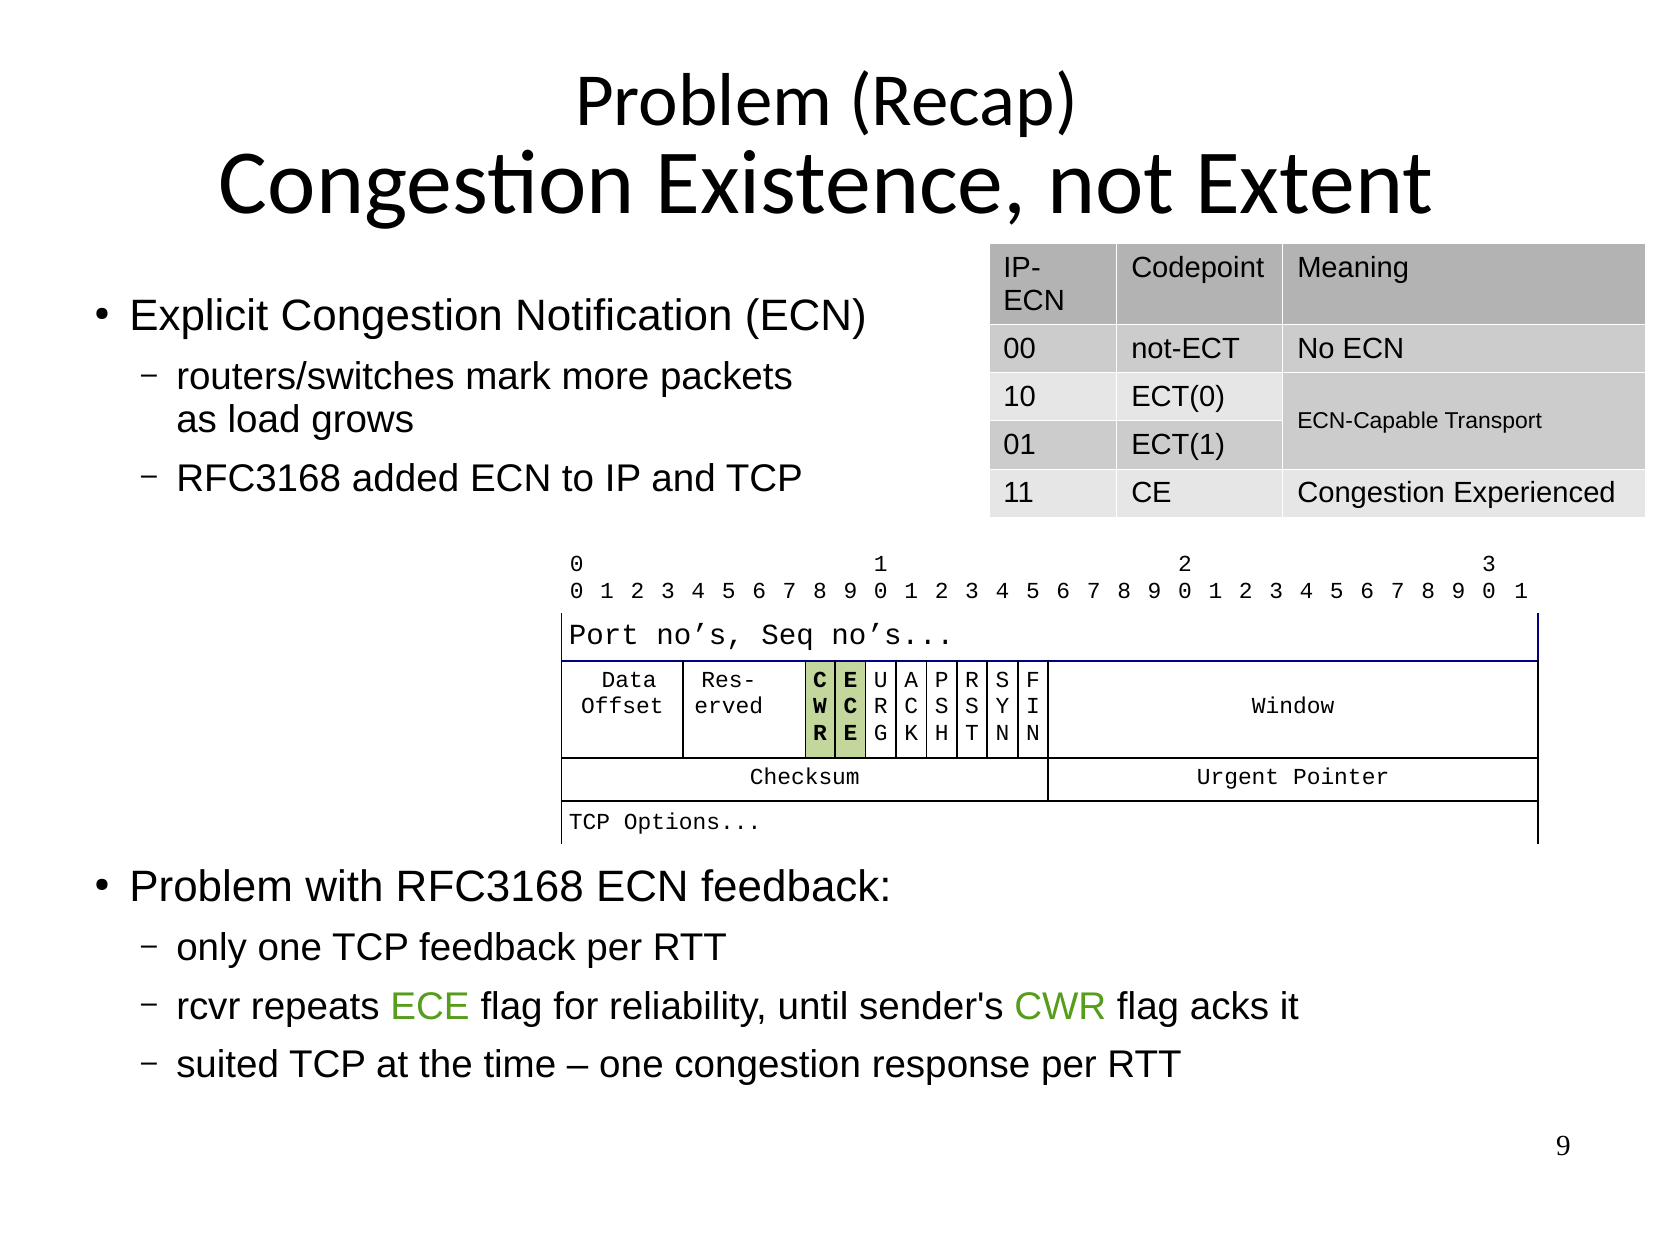

# Problem (Recap) Congestion Existence, not Extent
| IP-ECN | Codepoint | Meaning |
| --- | --- | --- |
| 00 | not-ECT | No ECN |
| 10 | ECT(0) | ECN-Capable Transport |
| 01 | ECT(1) | |
| 11 | CE | Congestion Experienced |
Explicit Congestion Notification (ECN)
routers/switches mark more packets
as load grows
RFC3168 added ECN to IP and TCP
Problem with RFC3168 ECN feedback:
only one TCP feedback per RTT
rcvr repeats ECE flag for reliability, until sender's CWR flag acks it
suited TCP at the time – one congestion response per RTT
| 00 | 1 | 2 | 3 | 4 | 5 | 6 | 7 | 8 | 9 | 10 | 1 | 2 | 3 | 4 | 5 | 6 | 7 | 8 | 9 | 20 | 1 | 2 | 3 | 4 | 5 | 6 | 7 | 8 | 9 | 30 | 1 |
| --- | --- | --- | --- | --- | --- | --- | --- | --- | --- | --- | --- | --- | --- | --- | --- | --- | --- | --- | --- | --- | --- | --- | --- | --- | --- | --- | --- | --- | --- | --- | --- |
| Port no’s, Seq no’s... | | | | | | | | | | | | | | | | | | | | | | | | | | | | | | | |
| Data Offset | | | | Res-erved | | | | CWR | ECE | URG | ACK | PSH | RST | SYN | FIN | Window | | | | | | | | | | | | | | | |
| Checksum | | | | | | | | | | | | | | | | Urgent Pointer | | | | | | | | | | | | | | | |
| TCP Options... | | | | | | | | | | | | | | | | | | | | | | | | | | | | | | | |
9